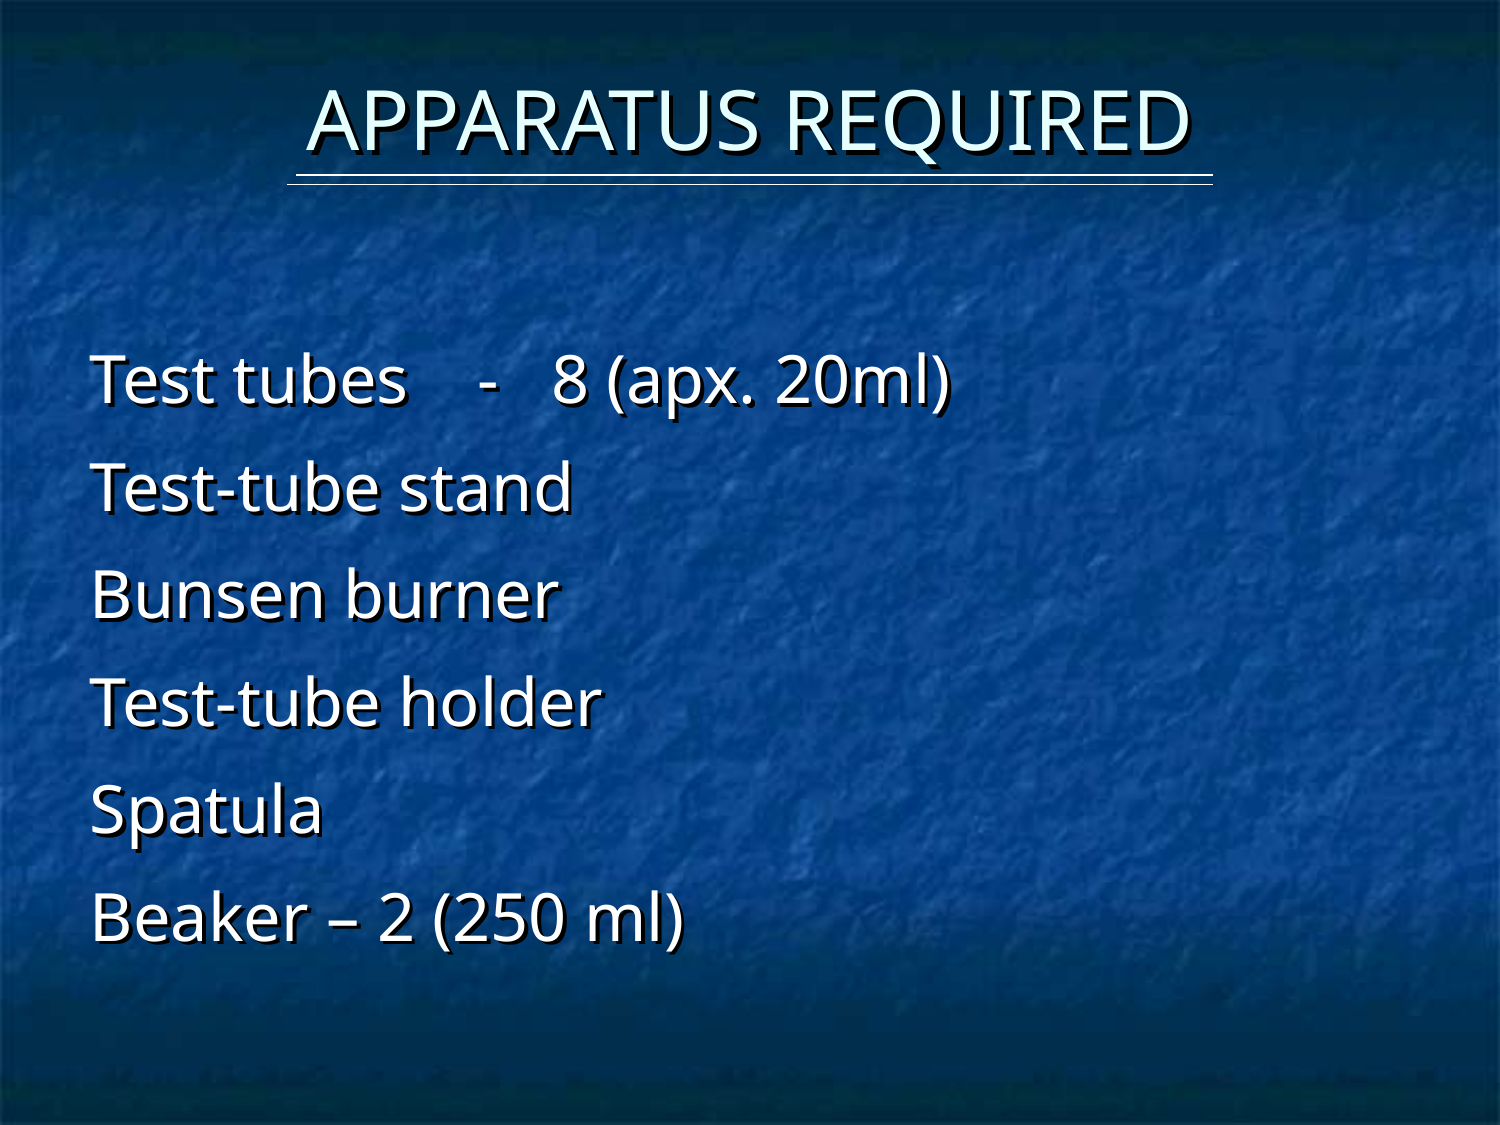

# APPARATUS REQUIRED
Test tubes - 8 (apx. 20ml)
Test-tube stand
Bunsen burner
Test-tube holder
Spatula
Beaker – 2 (250 ml)